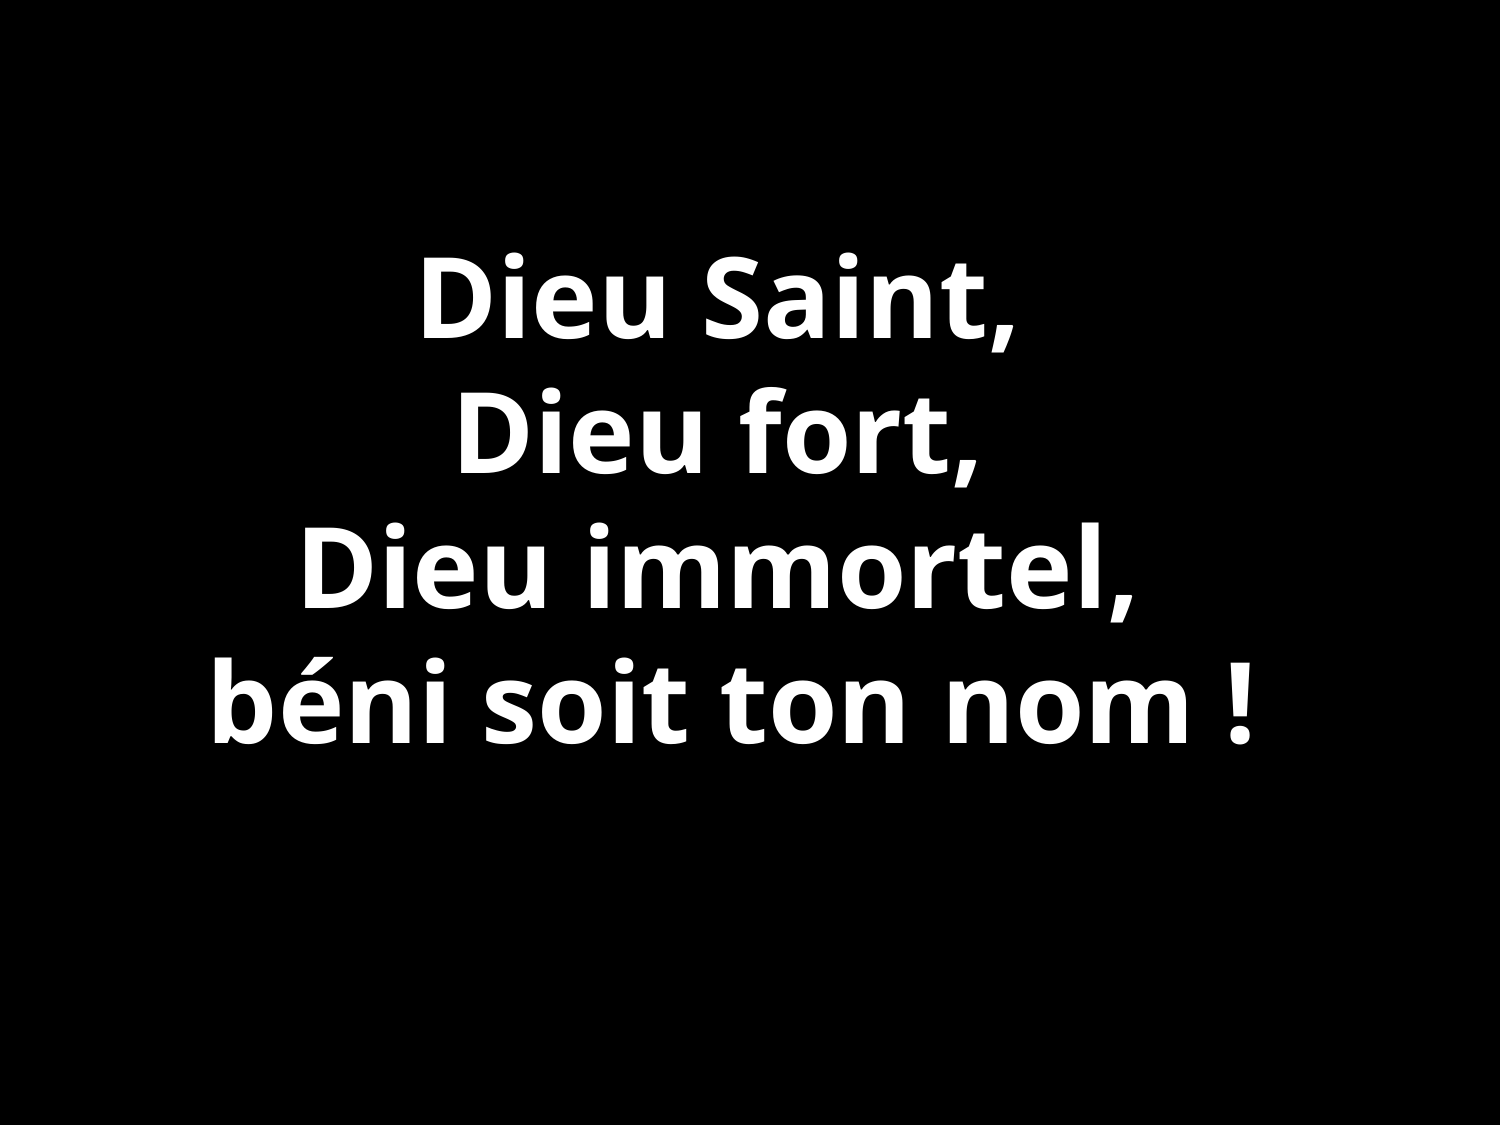

Dieu Saint,
Dieu fort,
Dieu immortel,
béni soit ton nom !